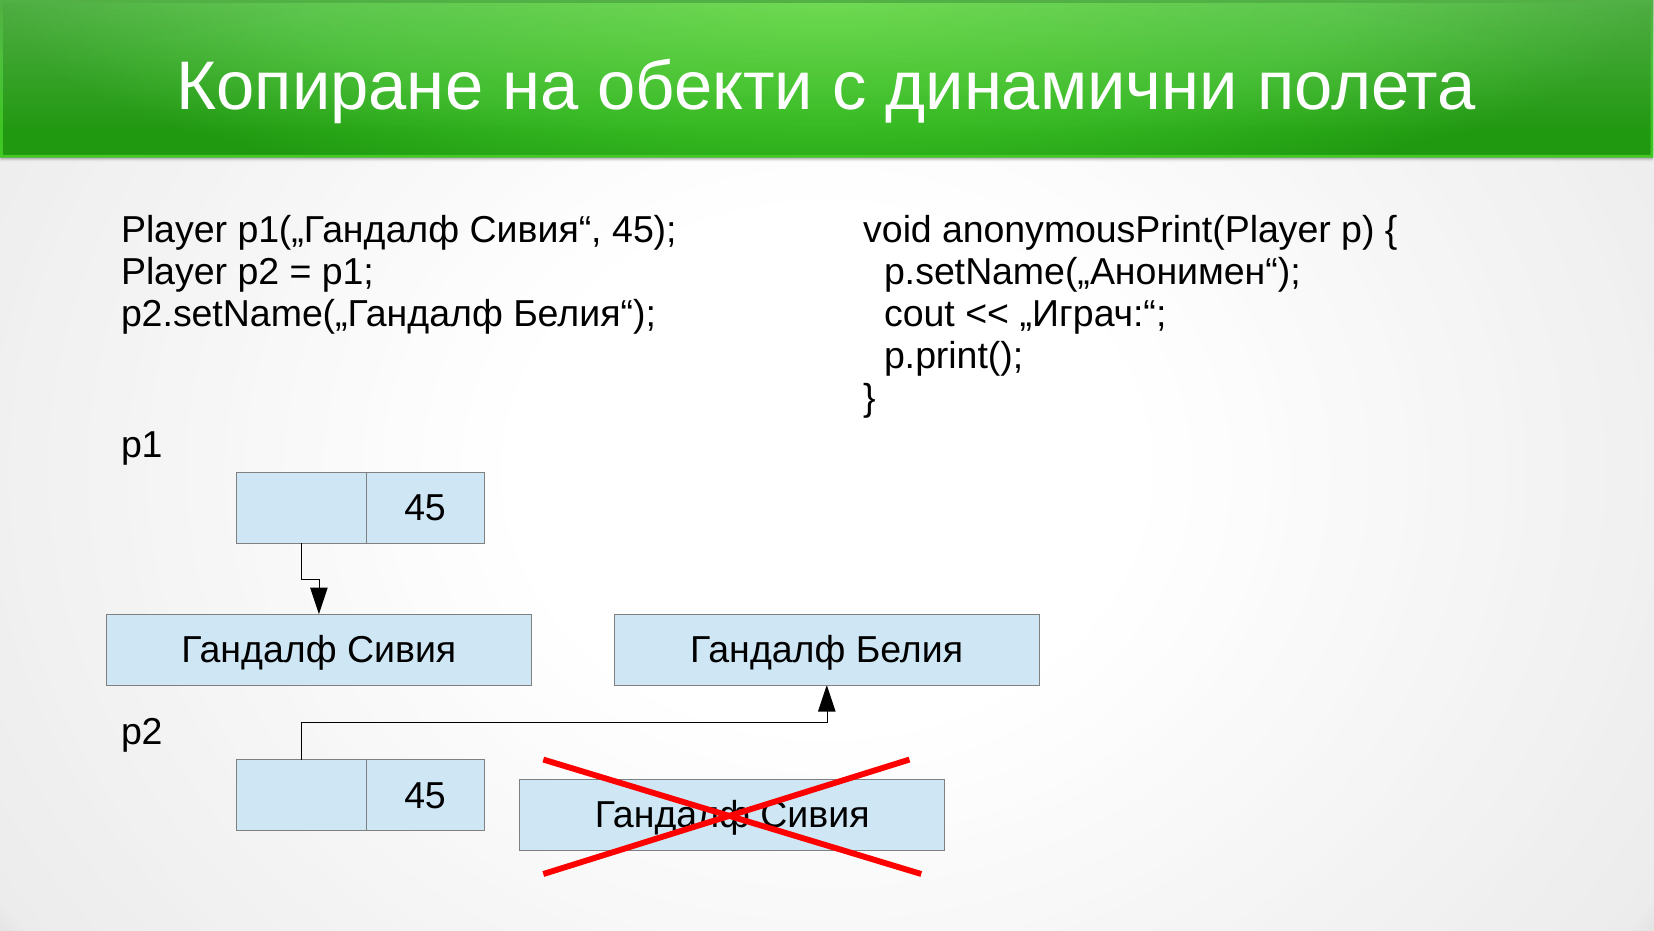

# Копиране на обекти с динамични полета
Player p1(„Гандалф Сивия“, 45);
Player p2 = p1;
p2.setName(„Гандалф Белия“);
void anonymousPrint(Player p) {
 p.setName(„Анонимен“);
 cout << „Играч:“;
 p.print();
}
p1
45
Гандалф Сивия
Гандалф Белия
p2
45
Гандалф Сивия